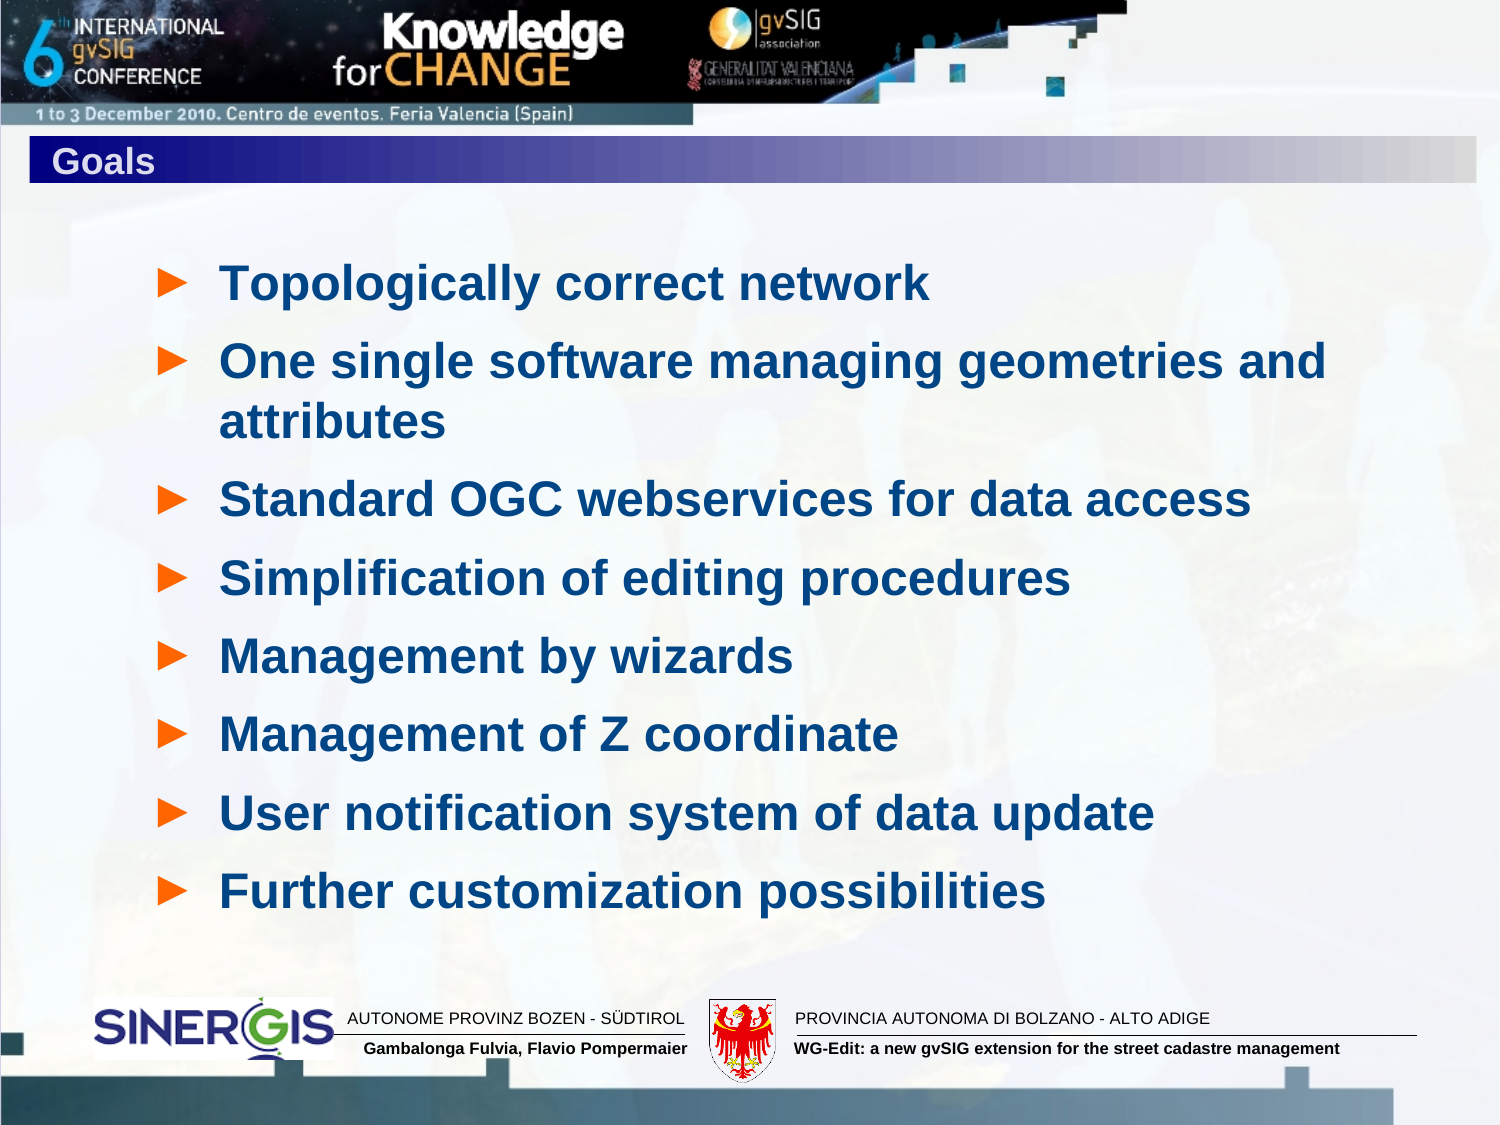

Goals
 Topologically correct network
 One single software managing geometries and
 attributes
 Standard OGC webservices for data access
 Simplification of editing procedures
 Management by wizards
 Management of Z coordinate
 User notification system of data update
 Further customization possibilities